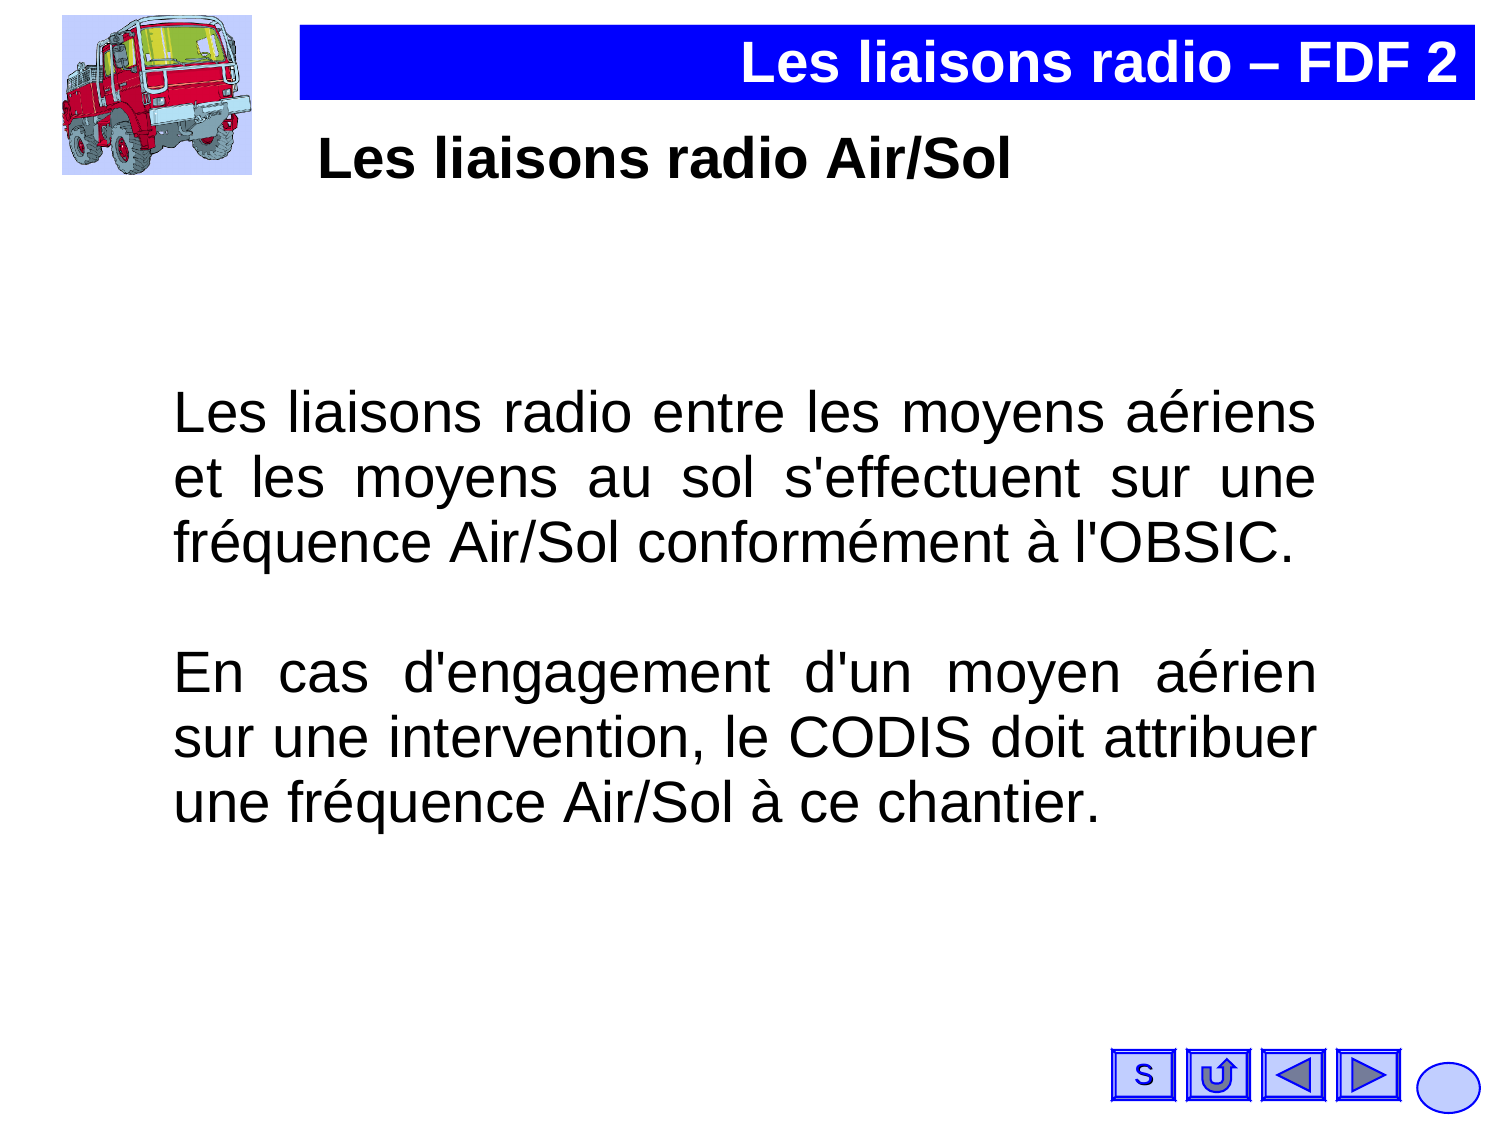

Les liaisons radio – FDF 2
Les liaisons radio Air/Sol
Les liaisons radio entre les moyens aériens et les moyens au sol s'effectuent sur une fréquence Air/Sol conformément à l'OBSIC.
En cas d'engagement d'un moyen aérien sur une intervention, le CODIS doit attribuer une fréquence Air/Sol à ce chantier.